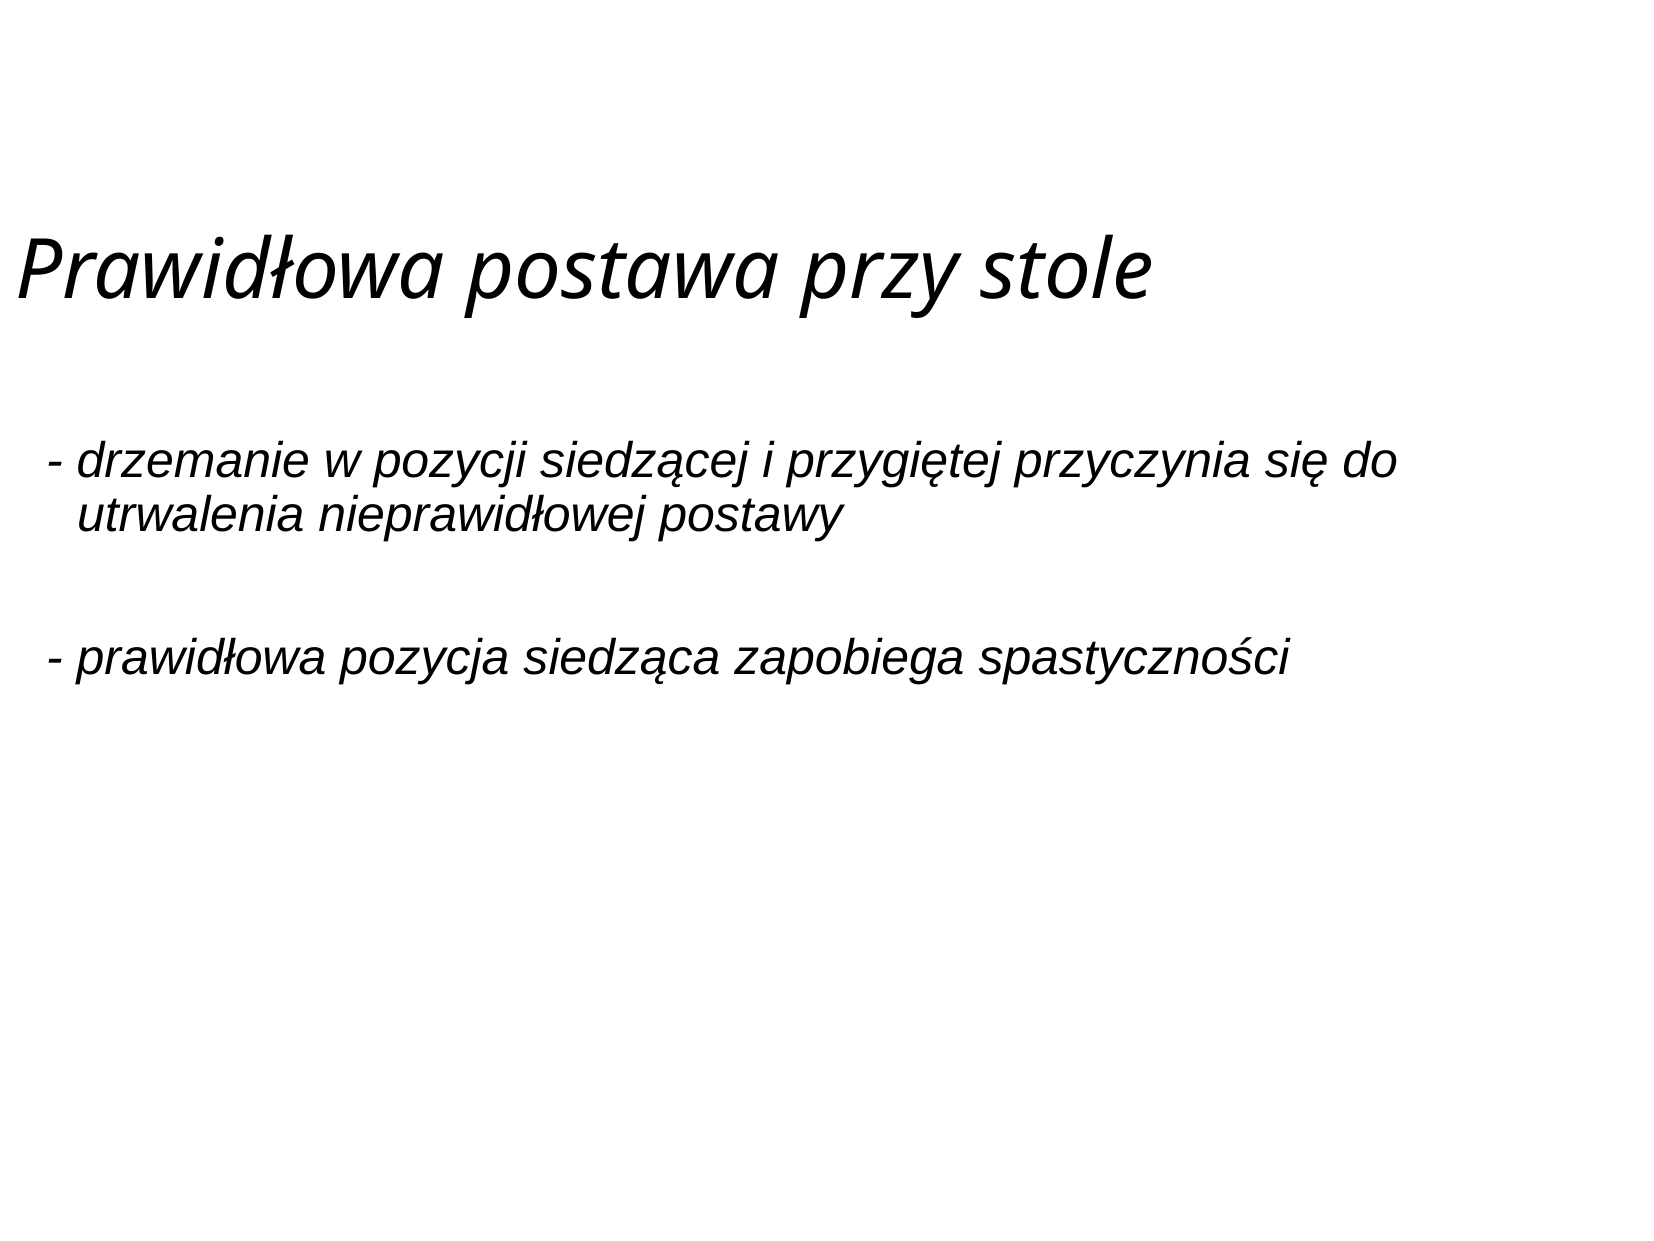

# Prawidłowa postawa przy stole
- drzemanie w pozycji siedzącej i przygiętej przyczynia się do utrwalenia nieprawidłowej postawy
- prawidłowa pozycja siedząca zapobiega spastyczności